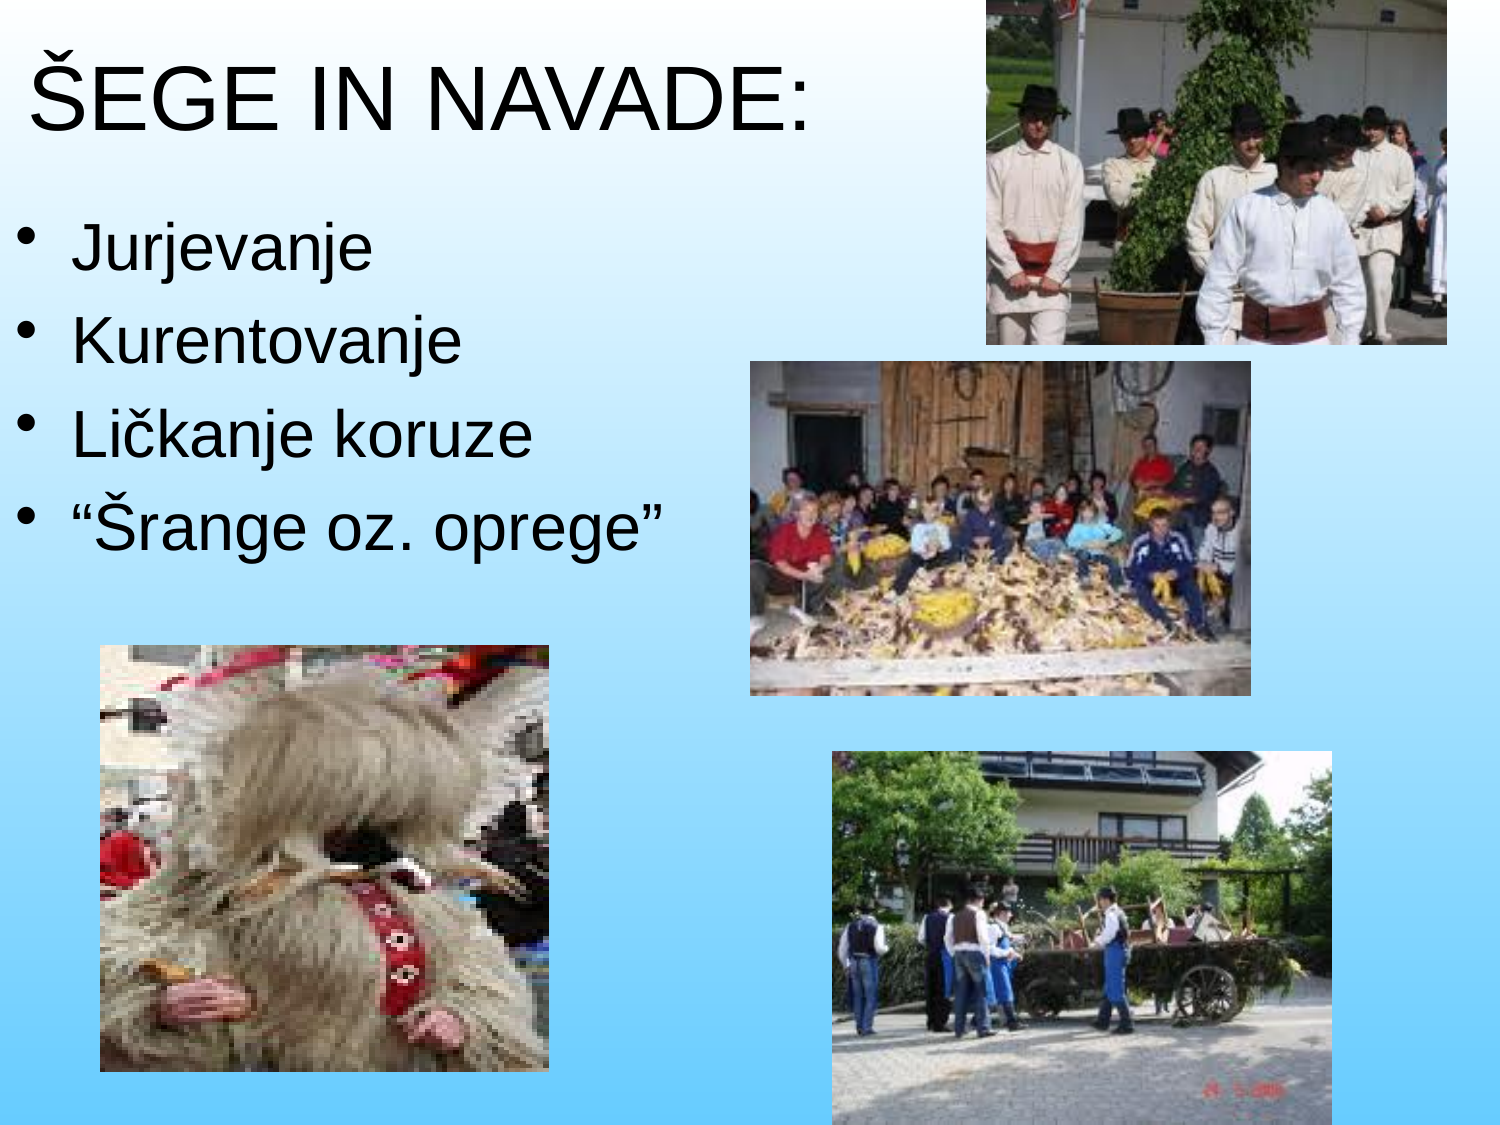

# ŠEGE IN NAVADE:
Jurjevanje
Kurentovanje
Ličkanje koruze
“Šrange oz. oprege”